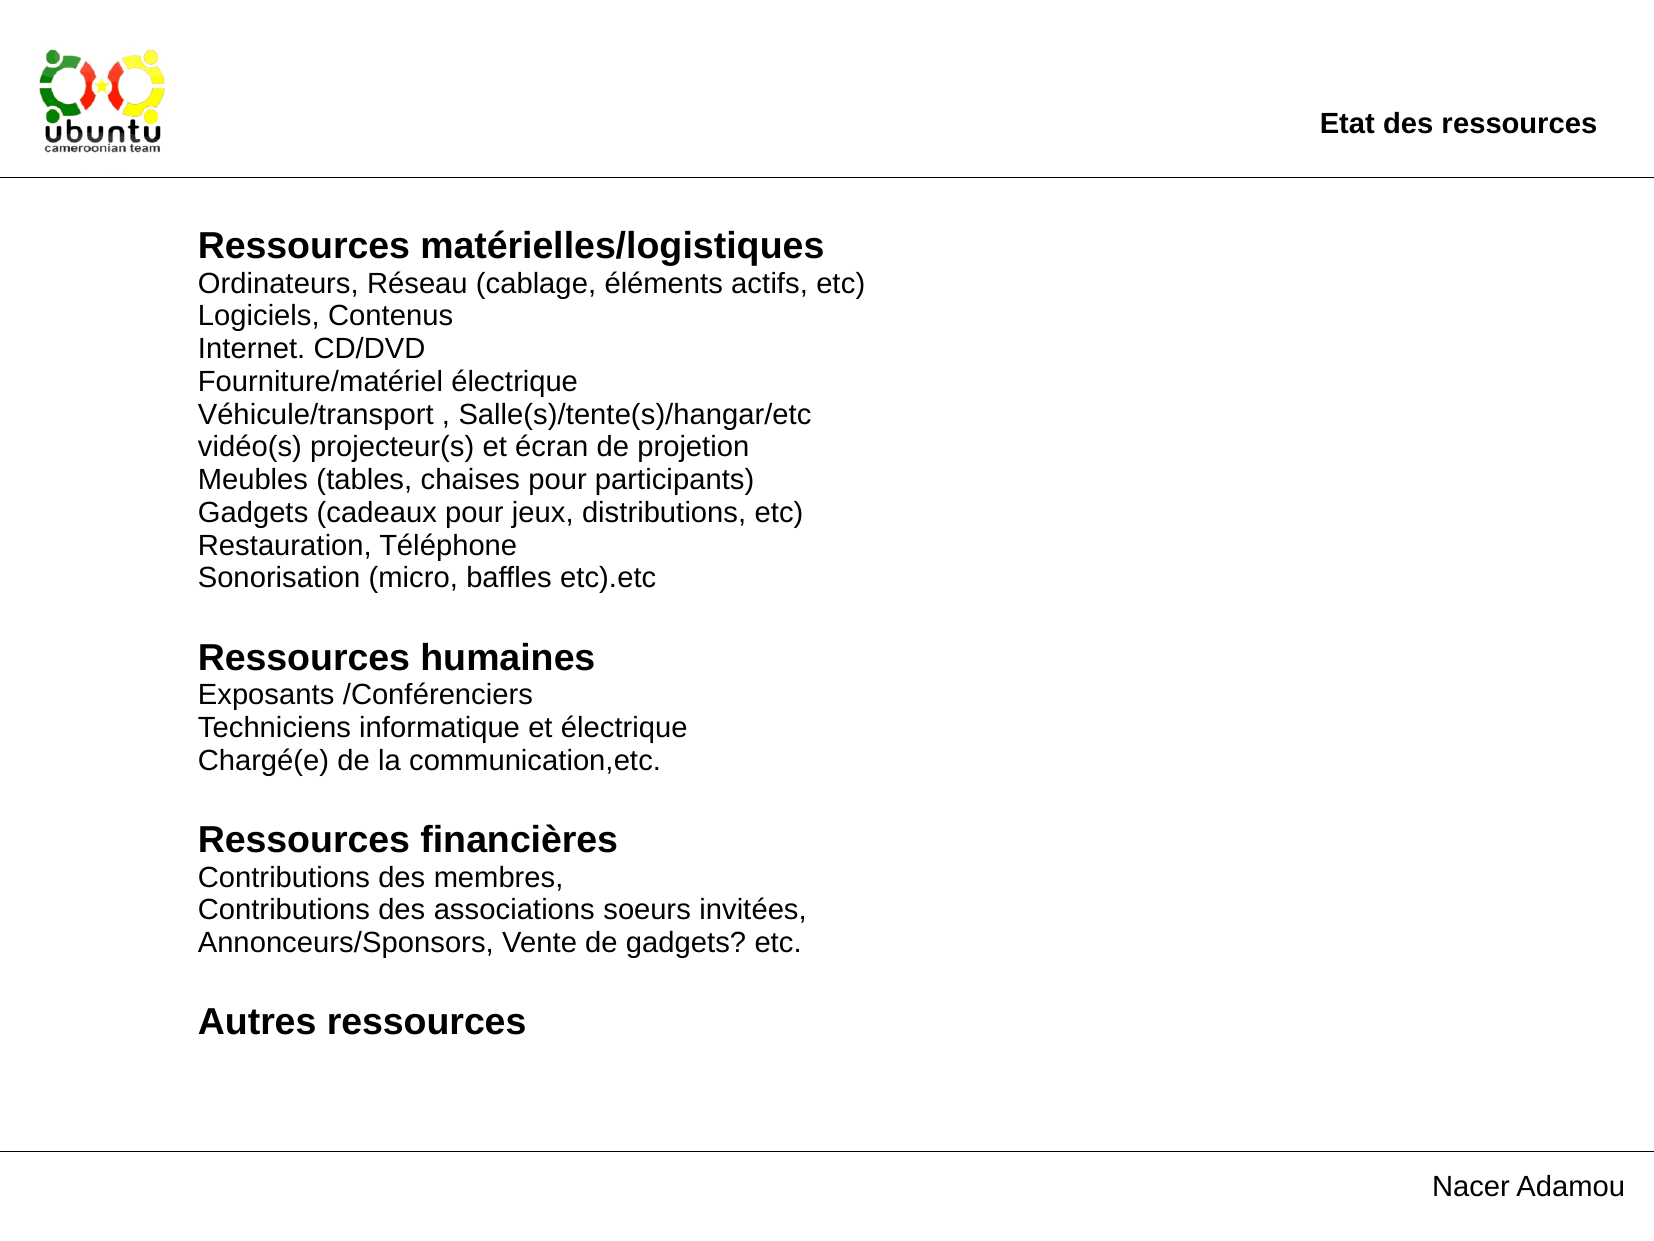

Etat des ressources
Ressources matérielles/logistiques
Ordinateurs, Réseau (cablage, éléments actifs, etc)
Logiciels, Contenus
Internet. CD/DVD
Fourniture/matériel électrique
Véhicule/transport , Salle(s)/tente(s)/hangar/etc
vidéo(s) projecteur(s) et écran de projetion
Meubles (tables, chaises pour participants)
Gadgets (cadeaux pour jeux, distributions, etc)
Restauration, Téléphone
Sonorisation (micro, baffles etc).etc
Ressources humaines
Exposants /Conférenciers
Techniciens informatique et électrique
Chargé(e) de la communication,etc.
Ressources financières
Contributions des membres,
Contributions des associations soeurs invitées,
Annonceurs/Sponsors, Vente de gadgets? etc.
Autres ressources
Nacer Adamou